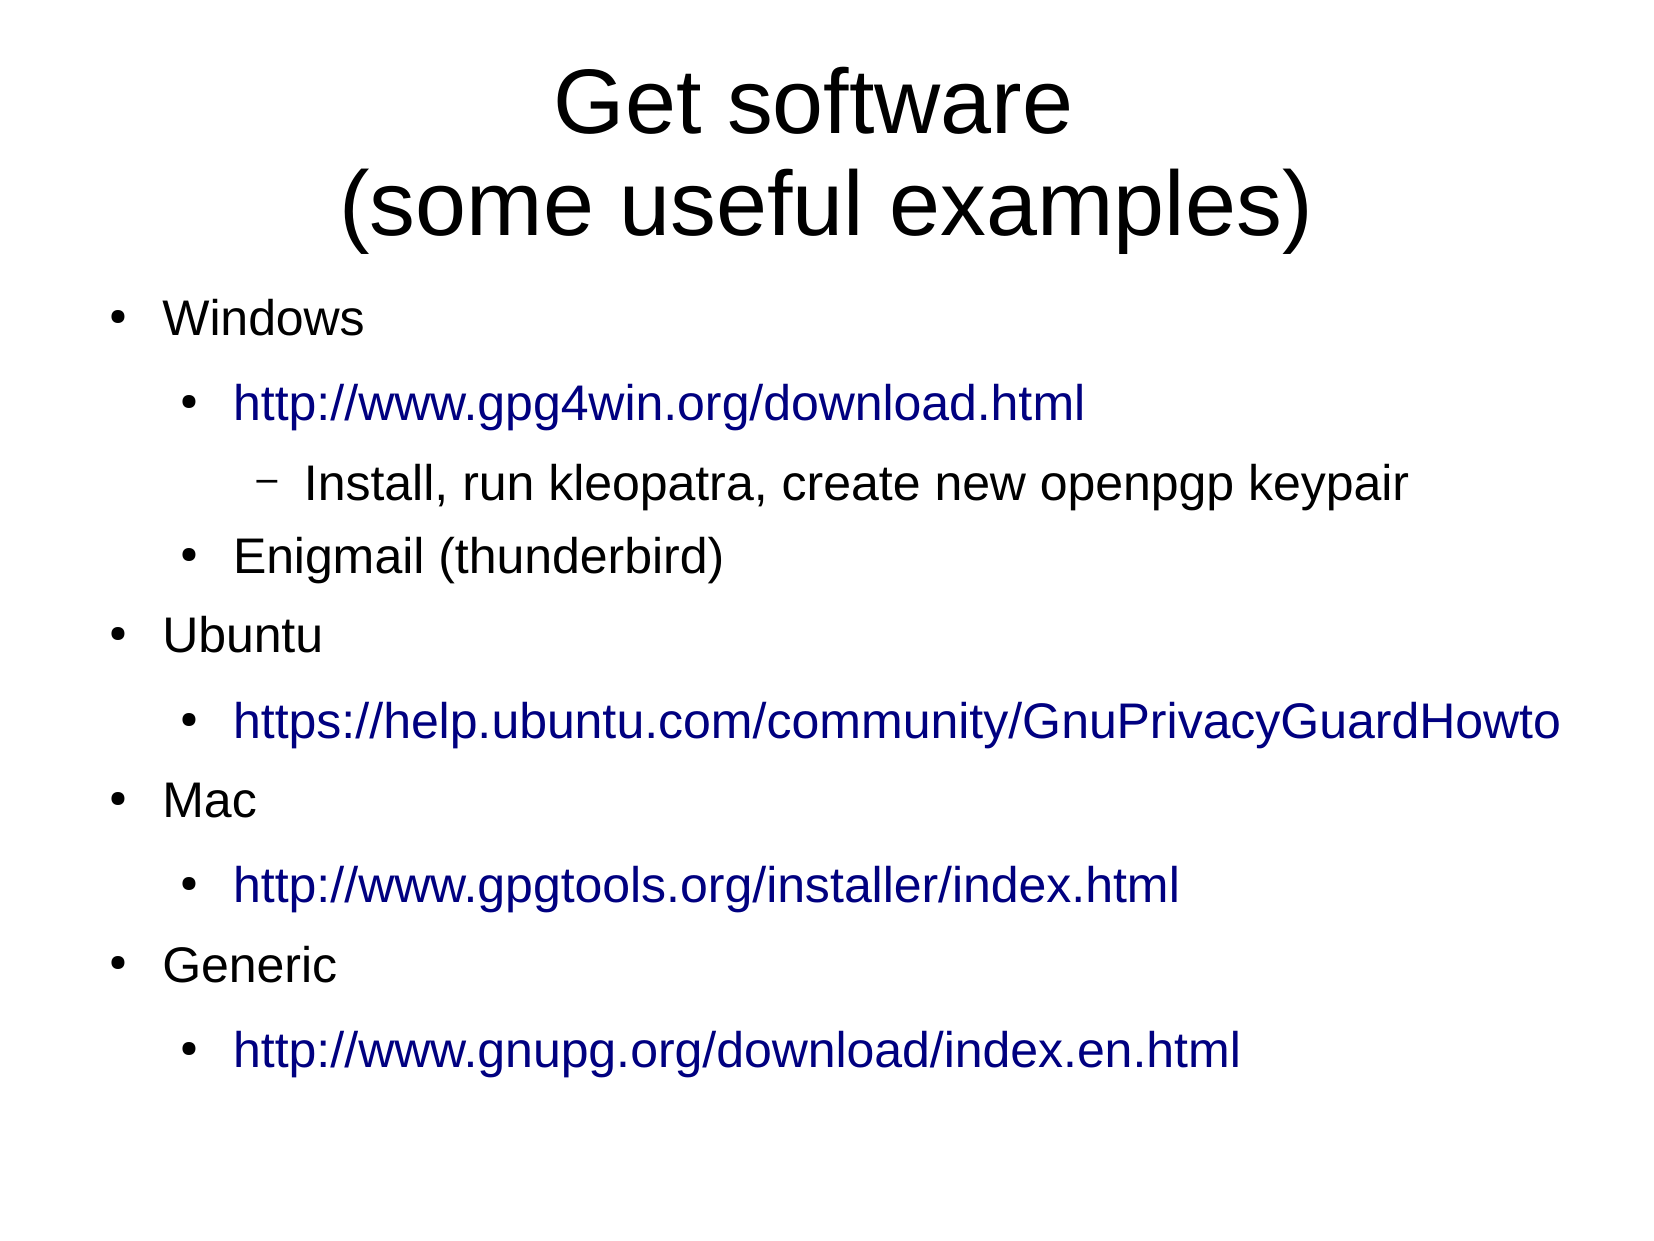

# Get software (some useful examples)
Windows
http://www.gpg4win.org/download.html
Install, run kleopatra, create new openpgp keypair
Enigmail (thunderbird)
Ubuntu
https://help.ubuntu.com/community/GnuPrivacyGuardHowto
Mac
http://www.gpgtools.org/installer/index.html
Generic
http://www.gnupg.org/download/index.en.html